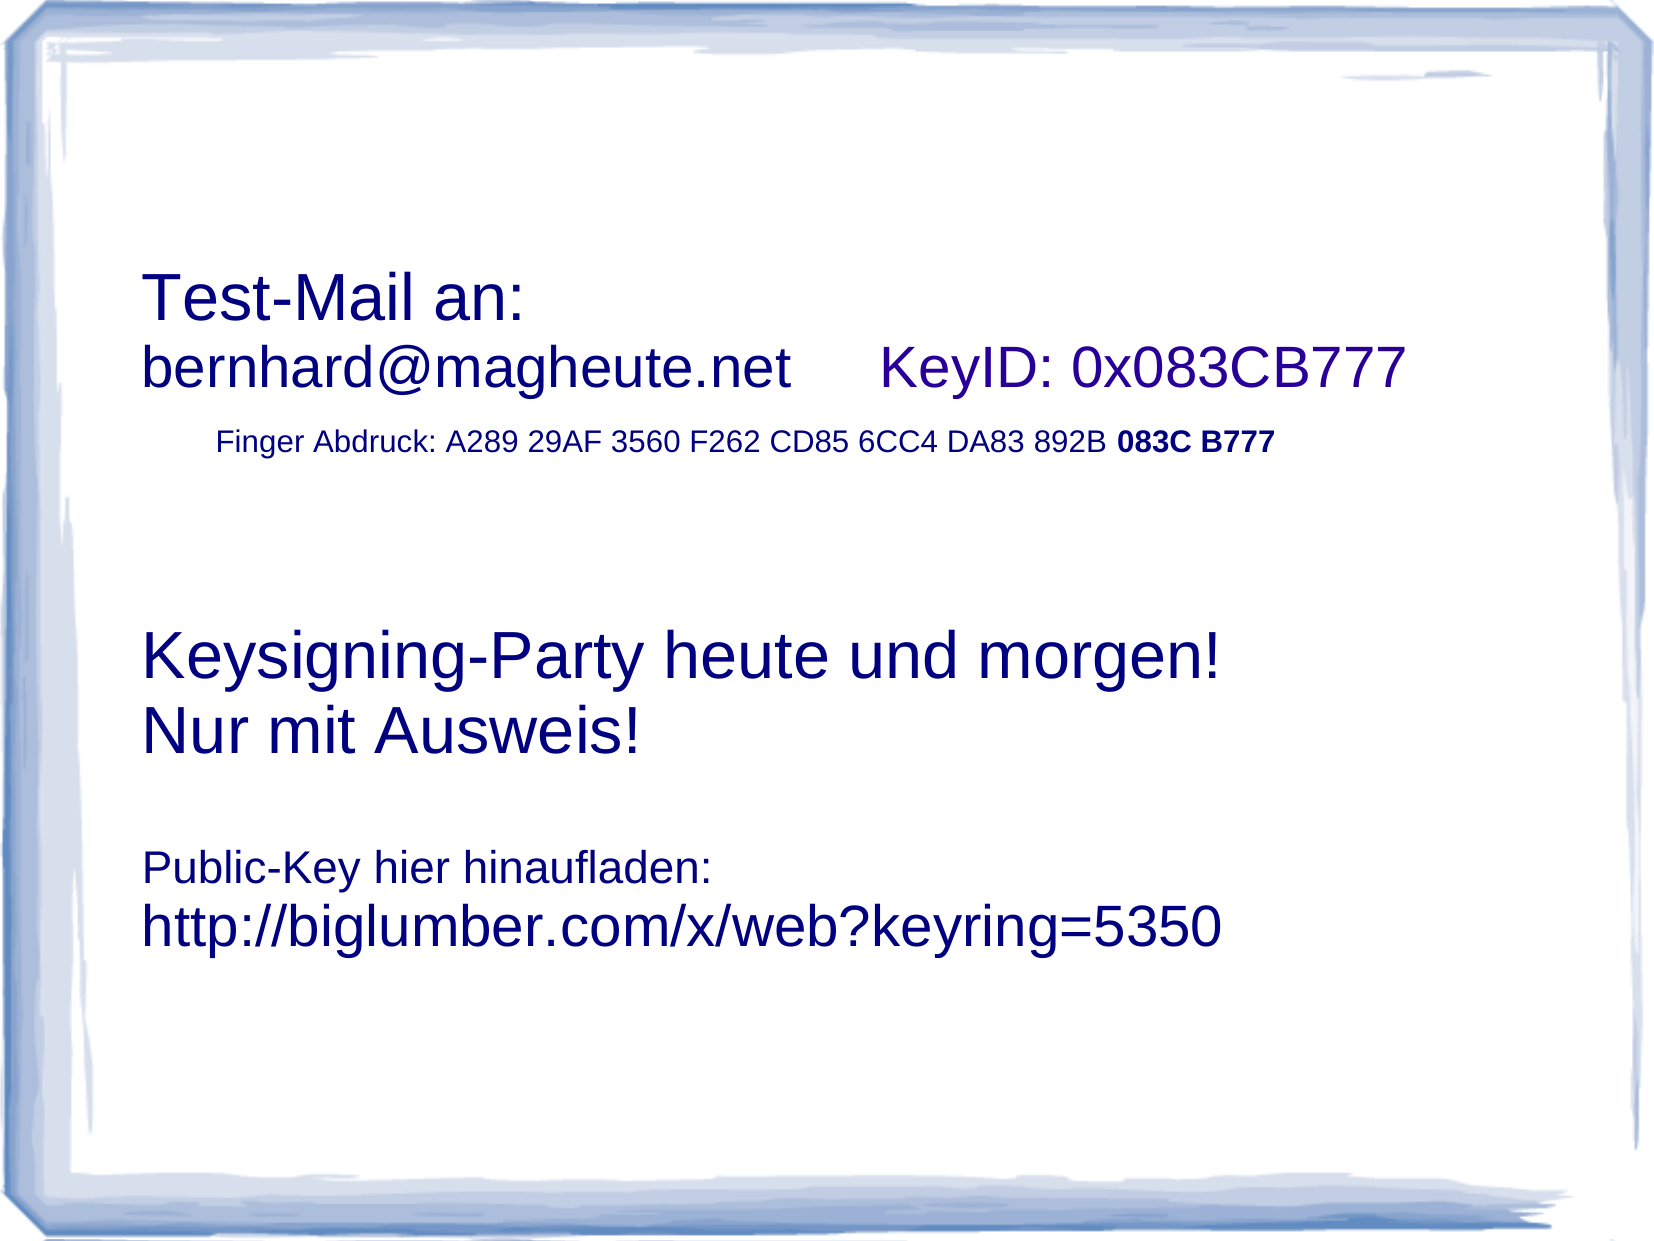

Test-Mail an:
bernhard@magheute.net		KeyID: 0x083CB777
	Finger Abdruck: A289 29AF 3560 F262 CD85 6CC4 DA83 892B 083C B777
Keysigning-Party heute und morgen!
Nur mit Ausweis!
Public-Key hier hinaufladen:
http://biglumber.com/x/web?keyring=5350